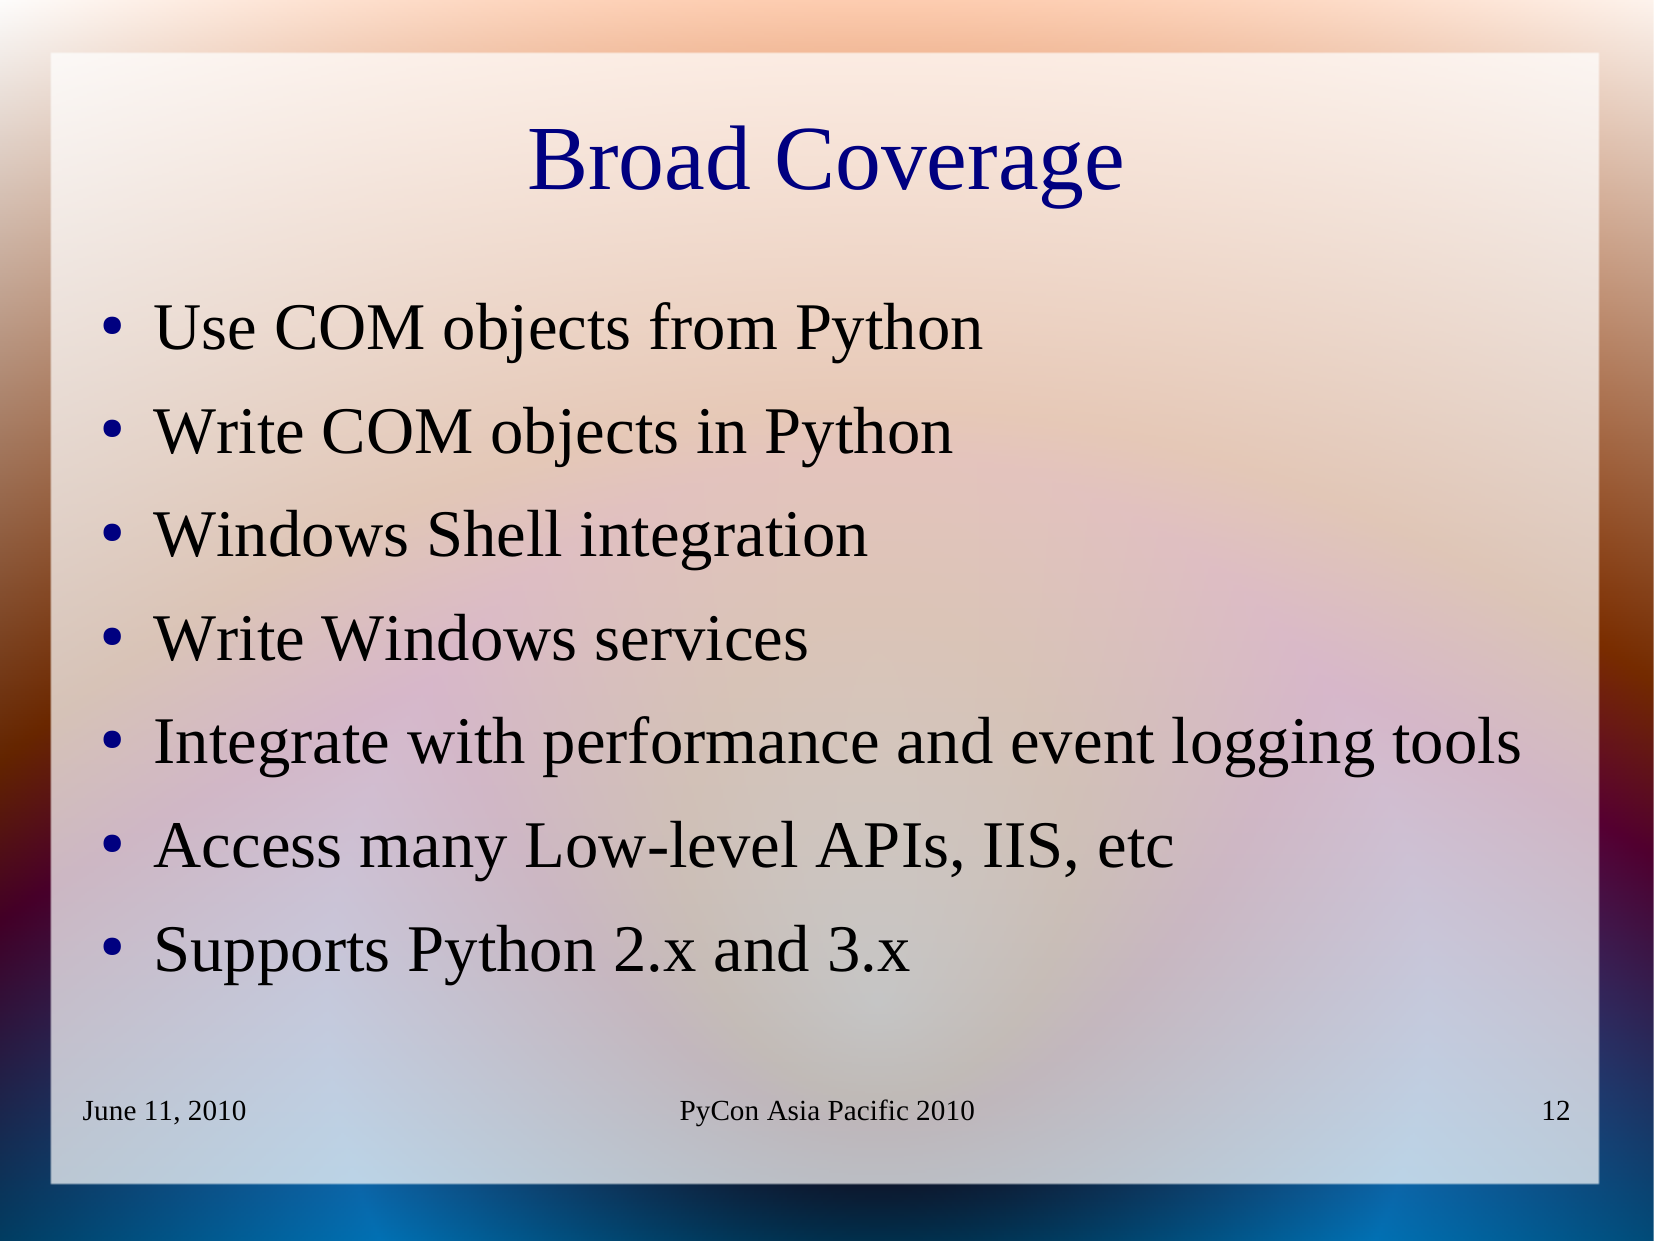

# Broad Coverage
Use COM objects from Python
Write COM objects in Python
Windows Shell integration
Write Windows services
Integrate with performance and event logging tools
Access many Low-level APIs, IIS, etc
Supports Python 2.x and 3.x
June 11, 2010
PyCon Asia Pacific 2010
12